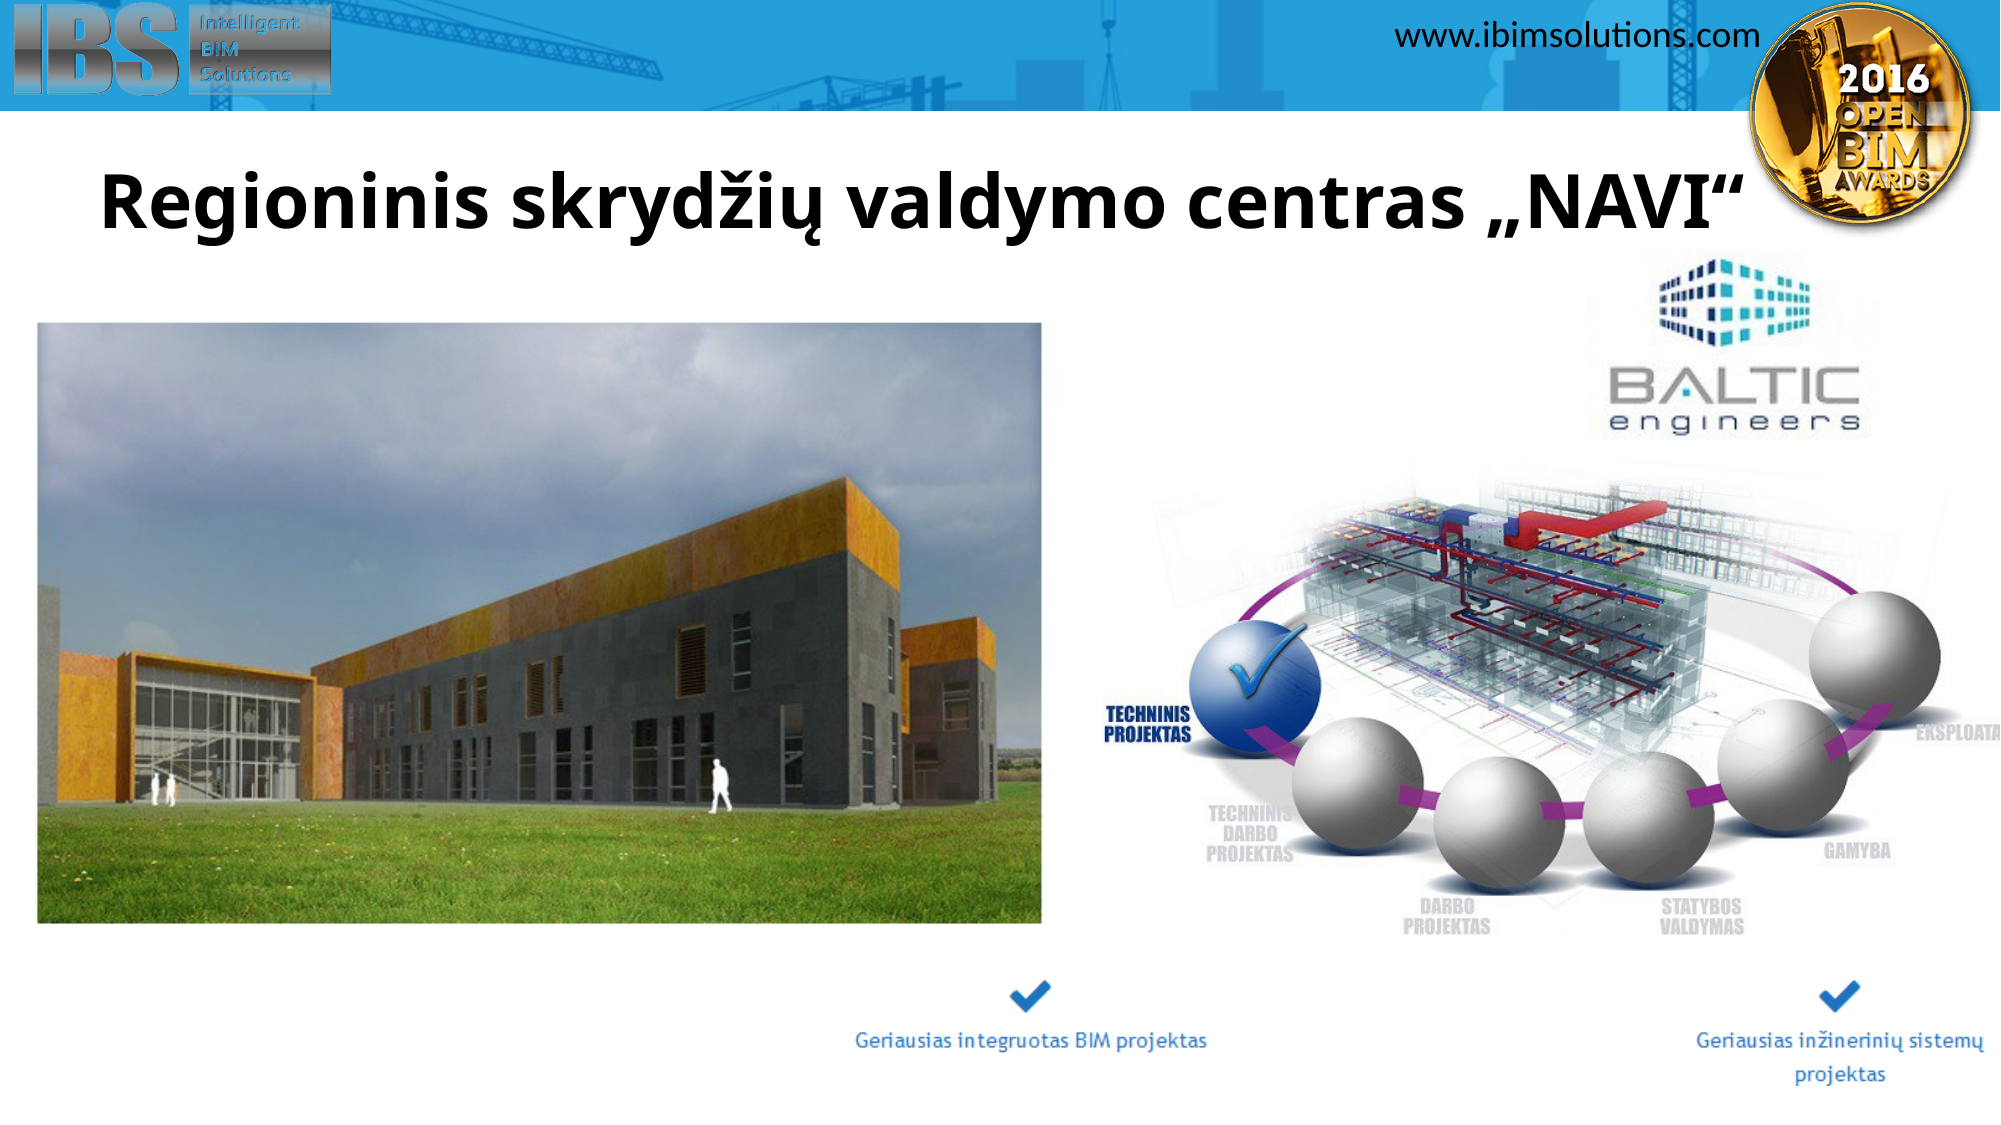

www.ibimsolutions.com
# Regioninis skrydžių valdymo centras „NAVI“